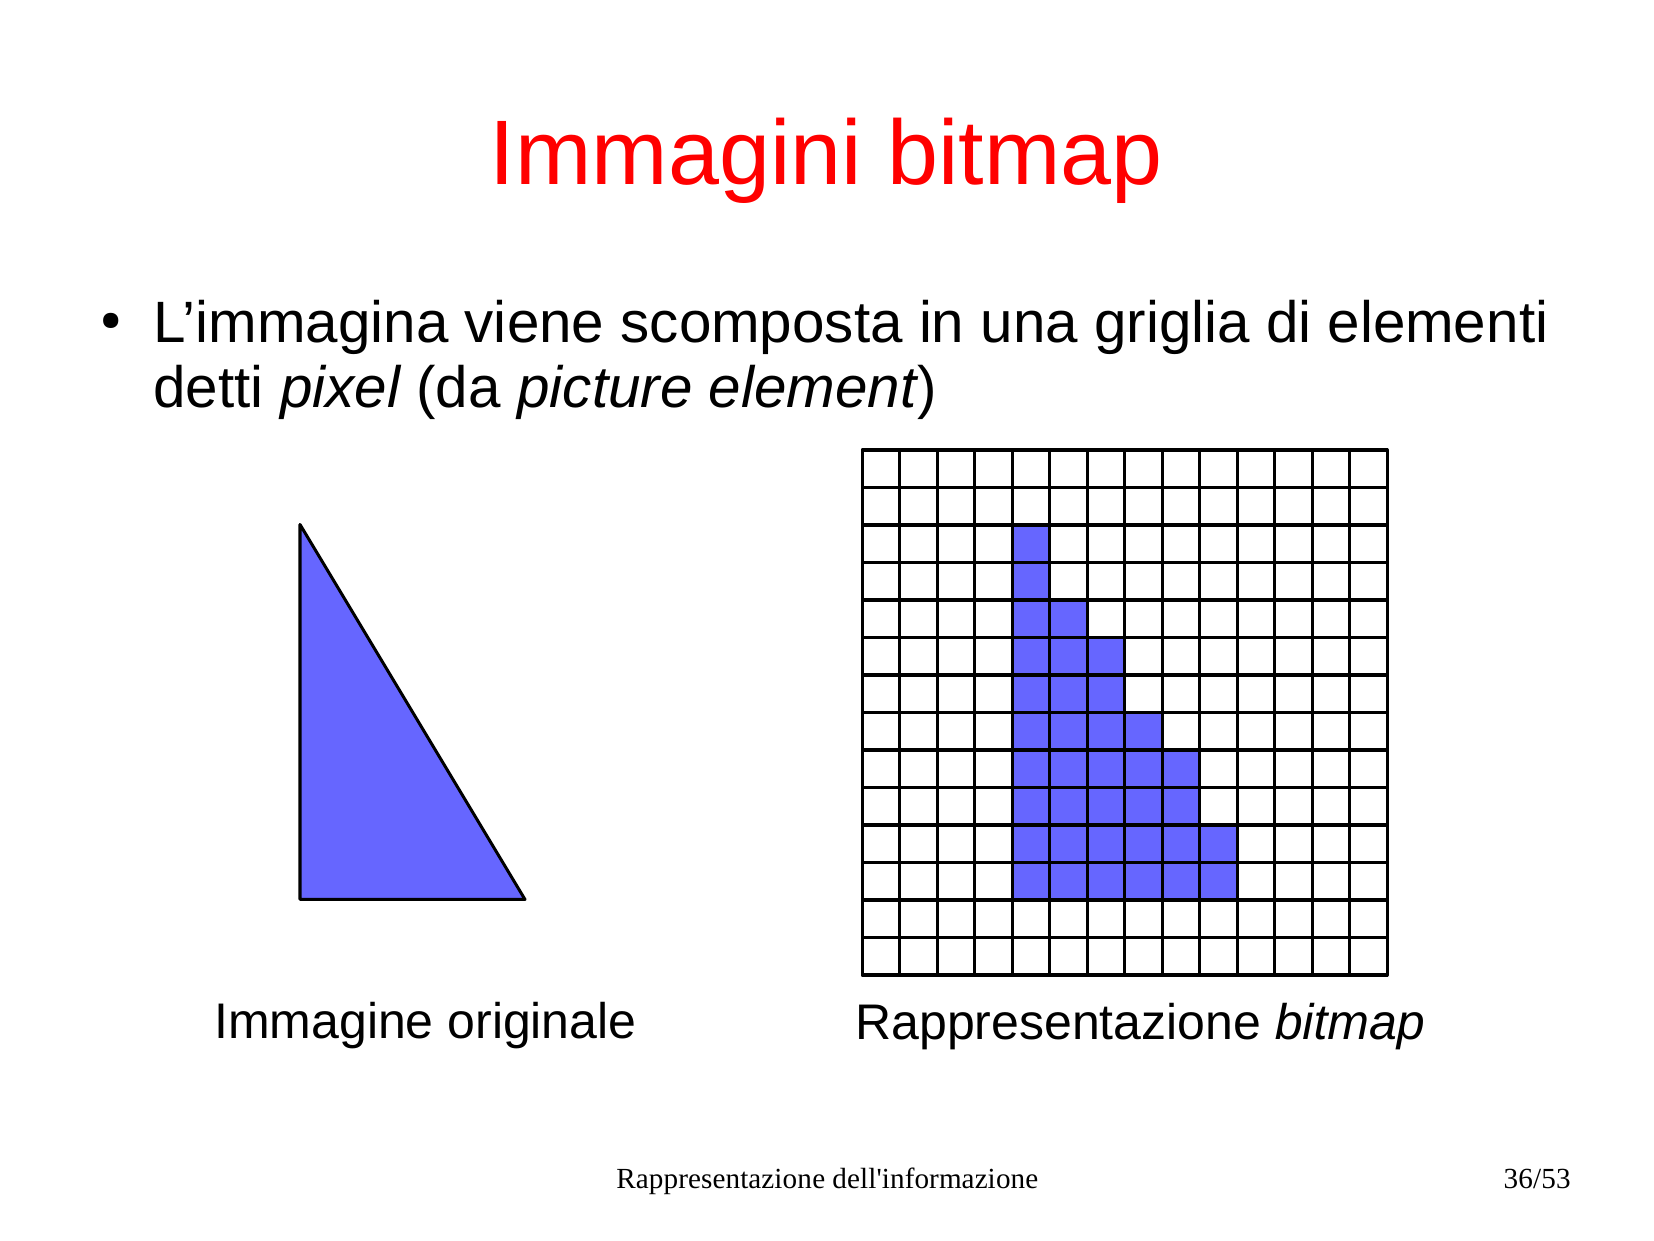

# Immagini bitmap
L’immagina viene scomposta in una griglia di elementi detti pixel (da picture element)
Immagine originale
Rappresentazione bitmap
Rappresentazione dell'informazione
36